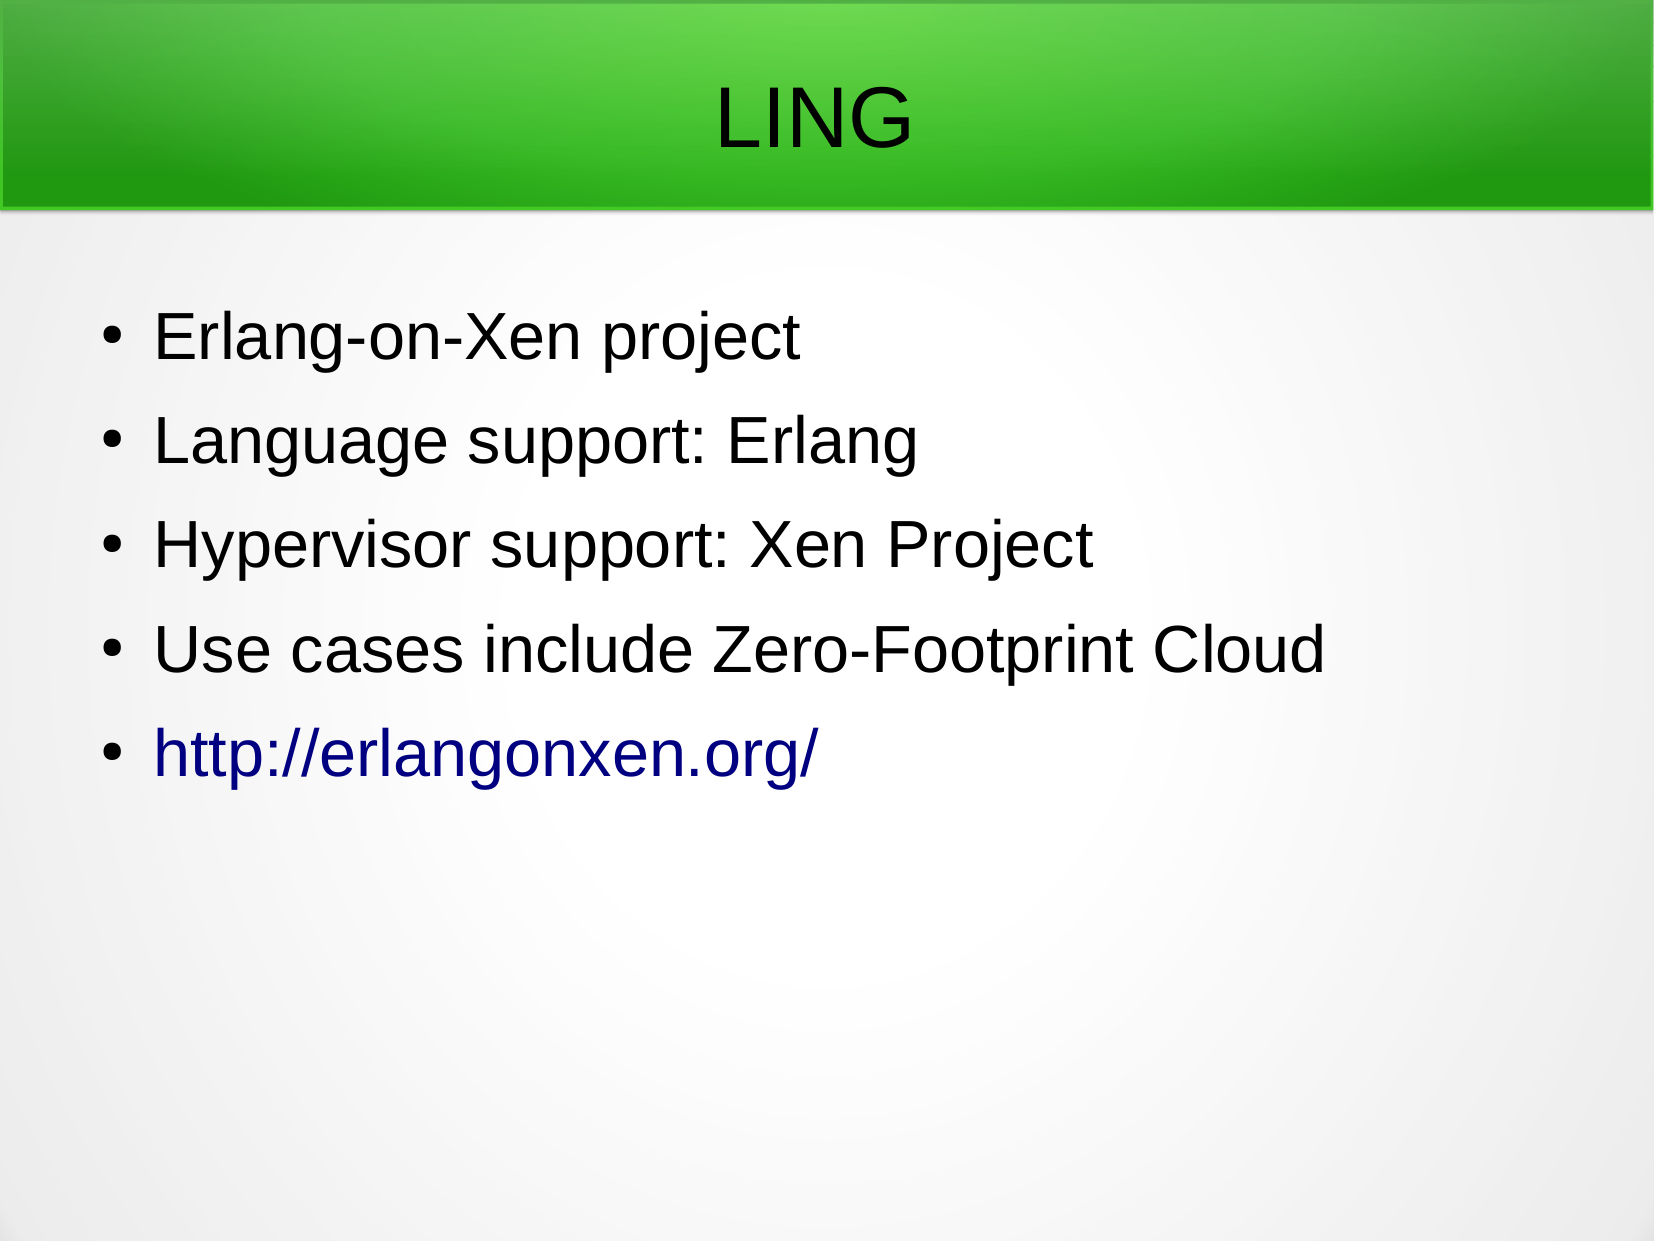

# LING
Erlang-on-Xen project
Language support: Erlang
Hypervisor support: Xen Project
Use cases include Zero-Footprint Cloud
http://erlangonxen.org/